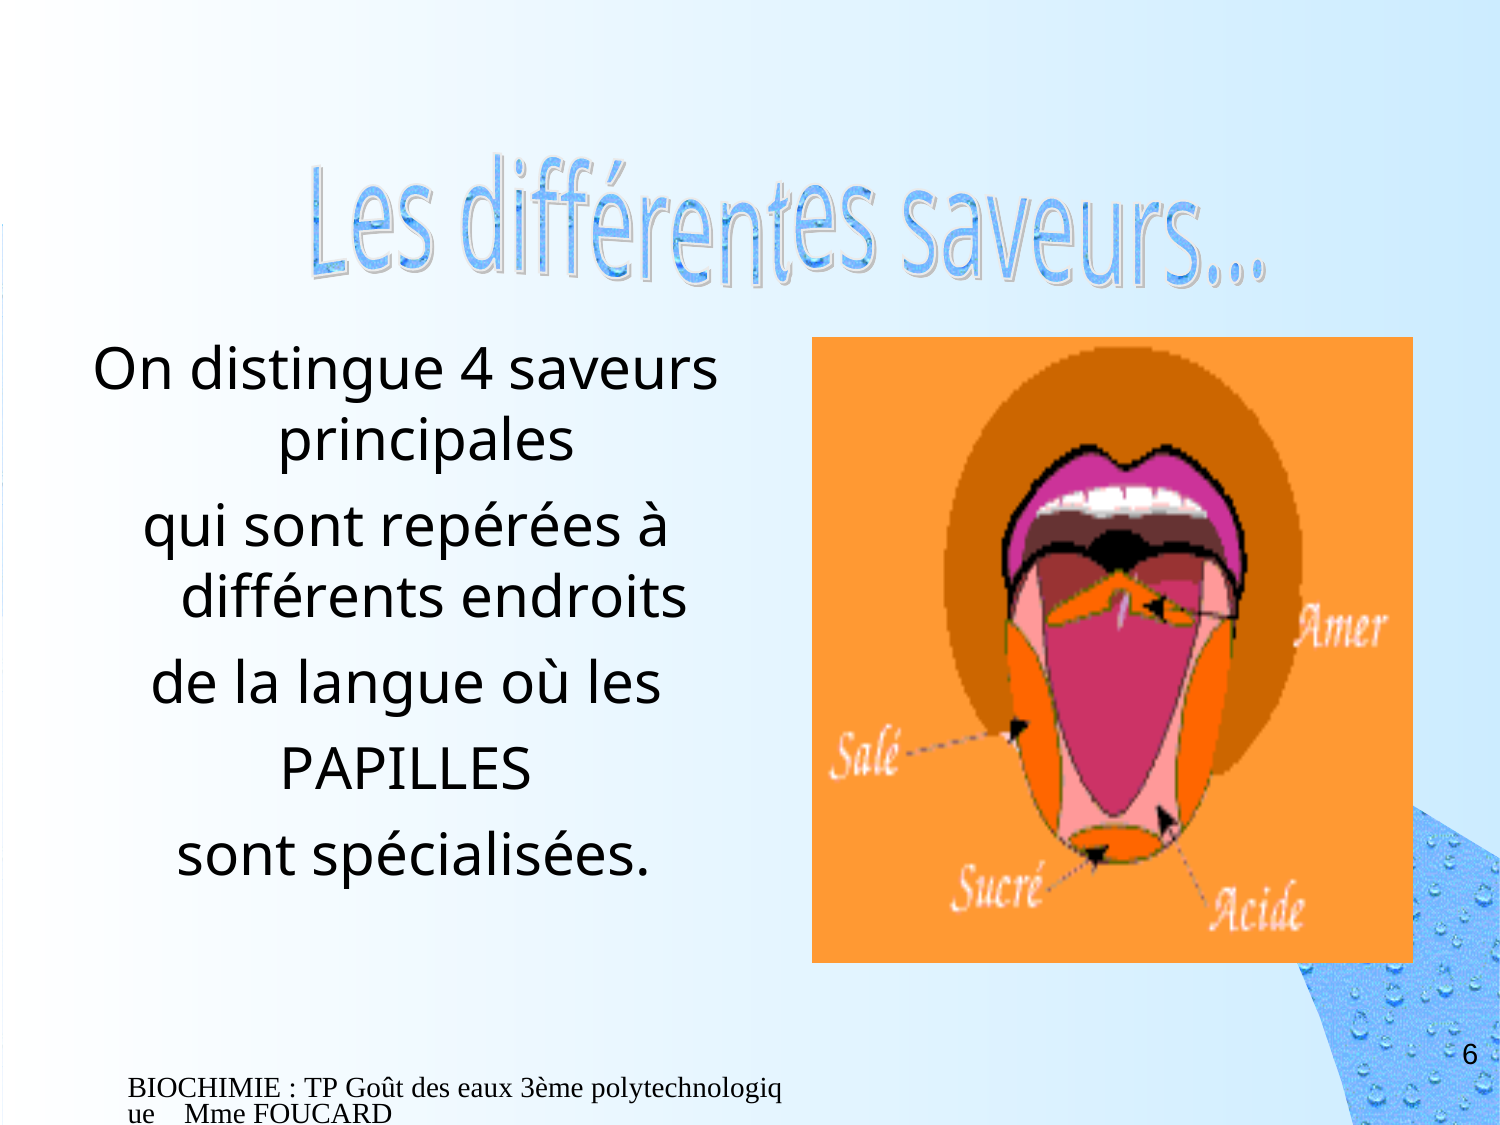

Les différentes saveurs...
# On distingue 4 saveurs principales
qui sont repérées à différents endroits
 de la langue où les
PAPILLES
 sont spécialisées.
6
BIOCHIMIE : TP Goût des eaux 3ème polytechnologique Mme FOUCARD